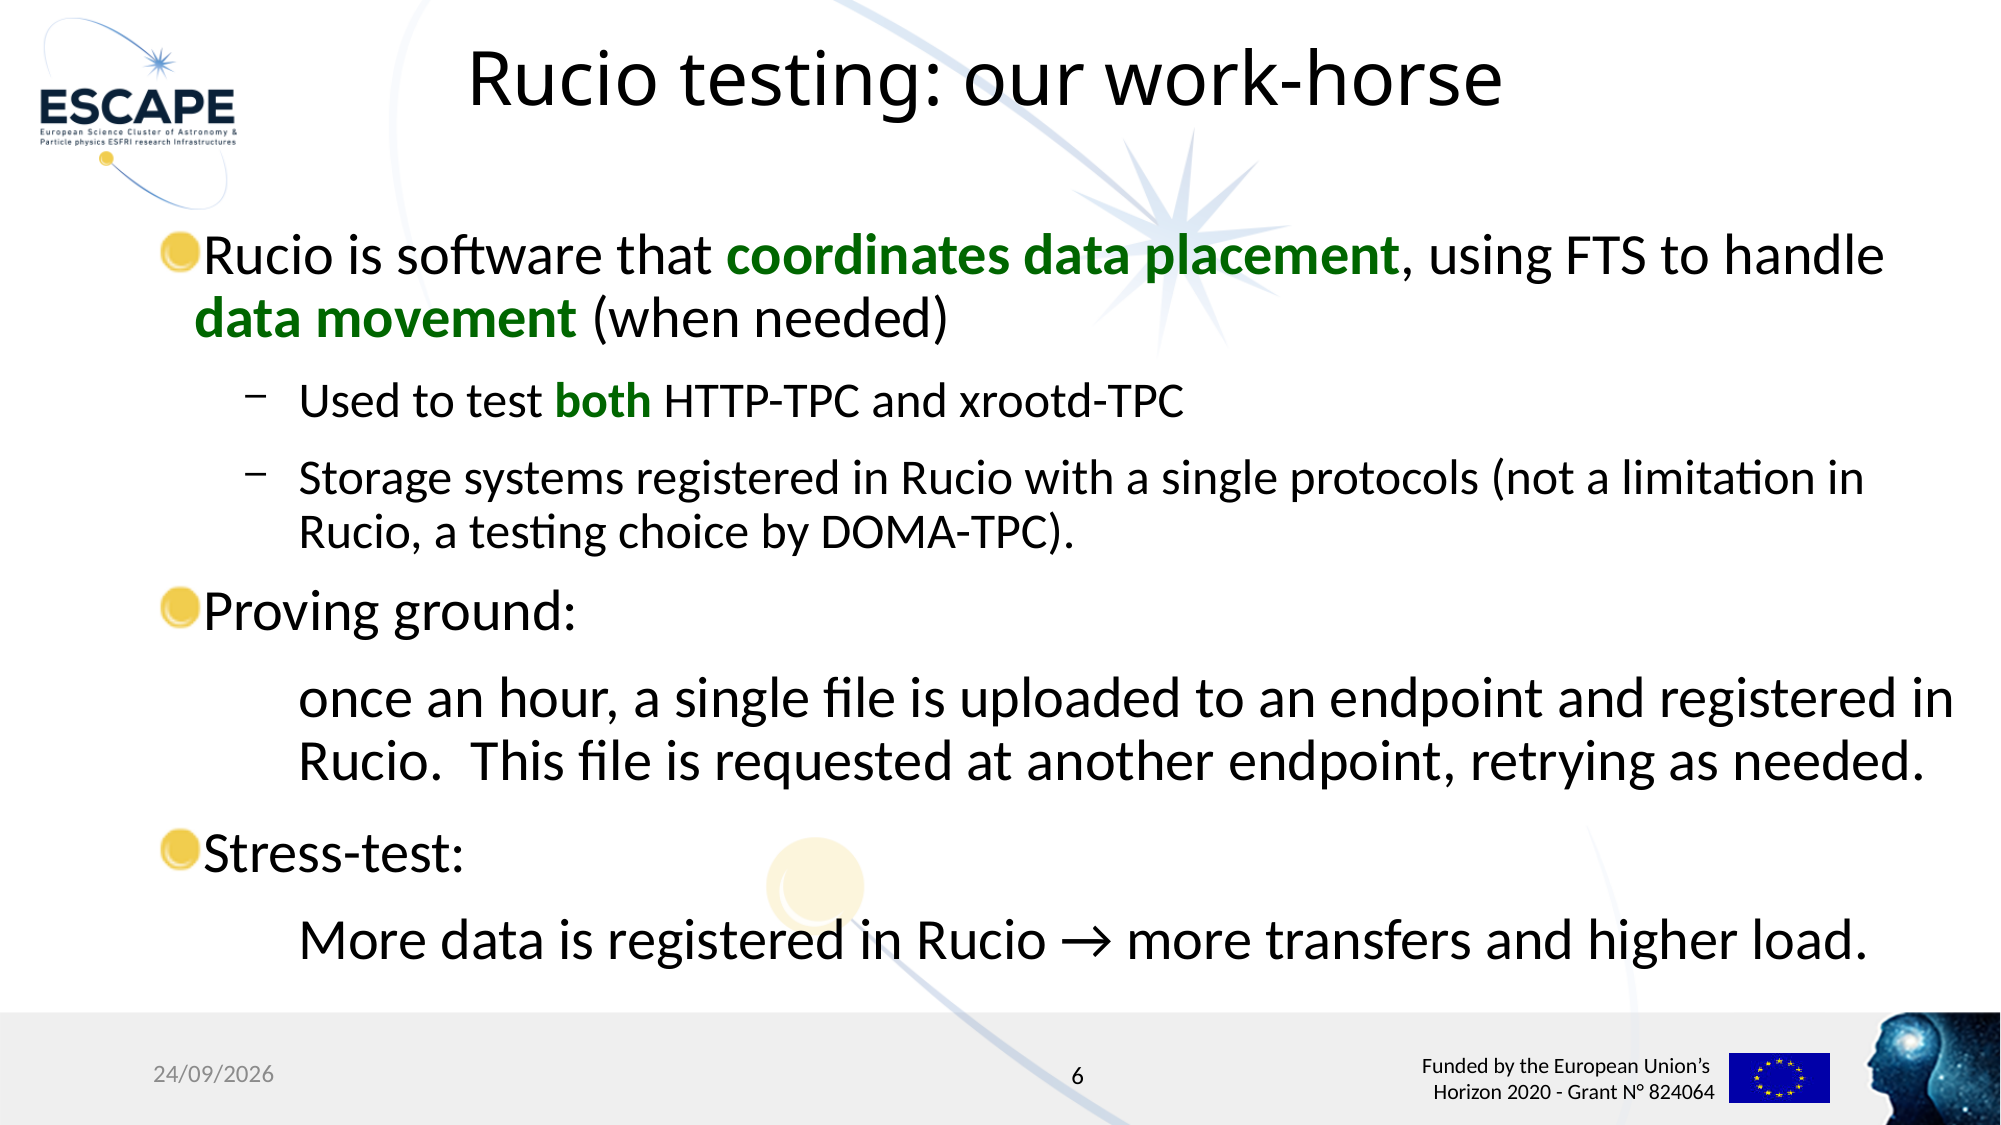

# Rucio testing: our work-horse
Rucio is software that coordinates data placement, using FTS to handle data movement (when needed)
Used to test both HTTP-TPC and xrootd-TPC
Storage systems registered in Rucio with a single protocols (not a limitation in Rucio, a testing choice by DOMA-TPC).
Proving ground:
once an hour, a single file is uploaded to an endpoint and registered in Rucio. This file is requested at another endpoint, retrying as needed.
Stress-test:
More data is registered in Rucio → more transfers and higher load.